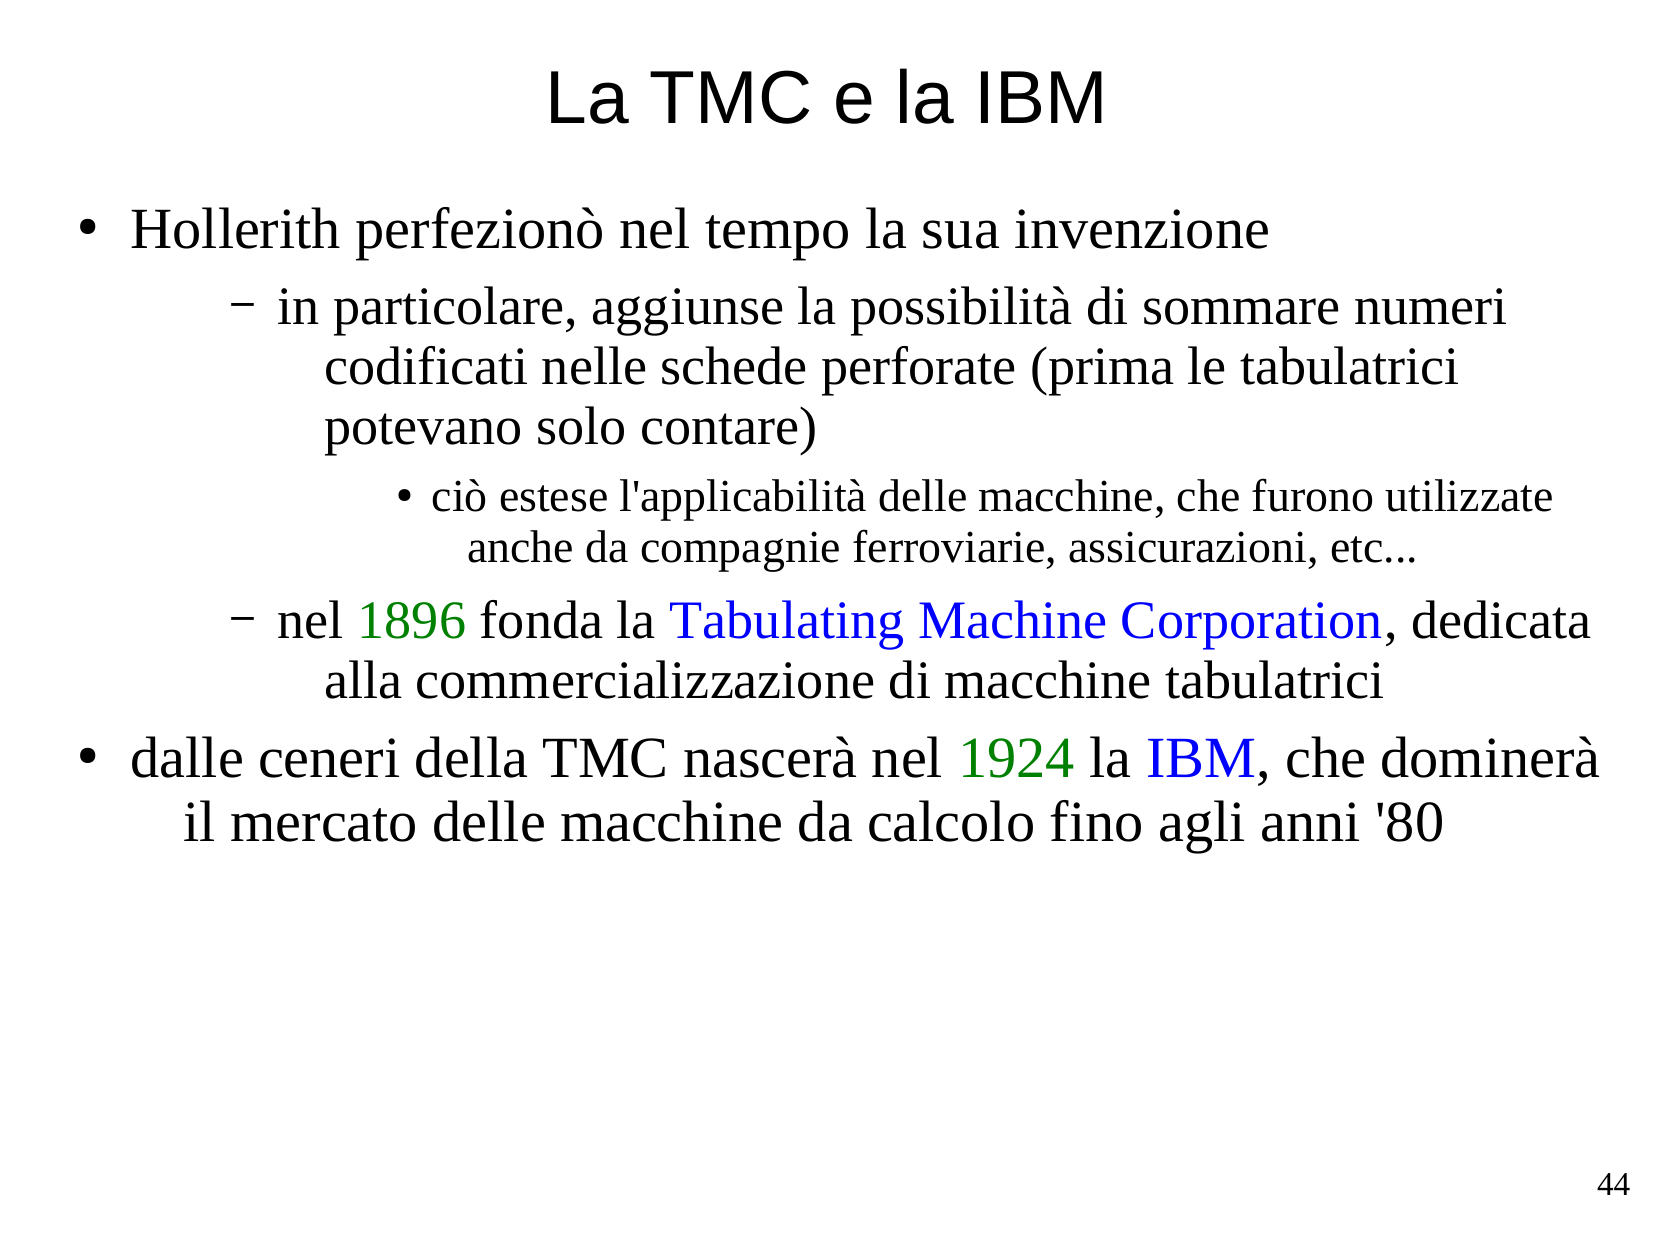

# La TMC e la IBM
Hollerith perfezionò nel tempo la sua invenzione
in particolare, aggiunse la possibilità di sommare numeri codificati nelle schede perforate (prima le tabulatrici potevano solo contare)
ciò estese l'applicabilità delle macchine, che furono utilizzate anche da compagnie ferroviarie, assicurazioni, etc...
nel 1896 fonda la Tabulating Machine Corporation, dedicata alla commercializzazione di macchine tabulatrici
dalle ceneri della TMC nascerà nel 1924 la IBM, che dominerà il mercato delle macchine da calcolo fino agli anni '80